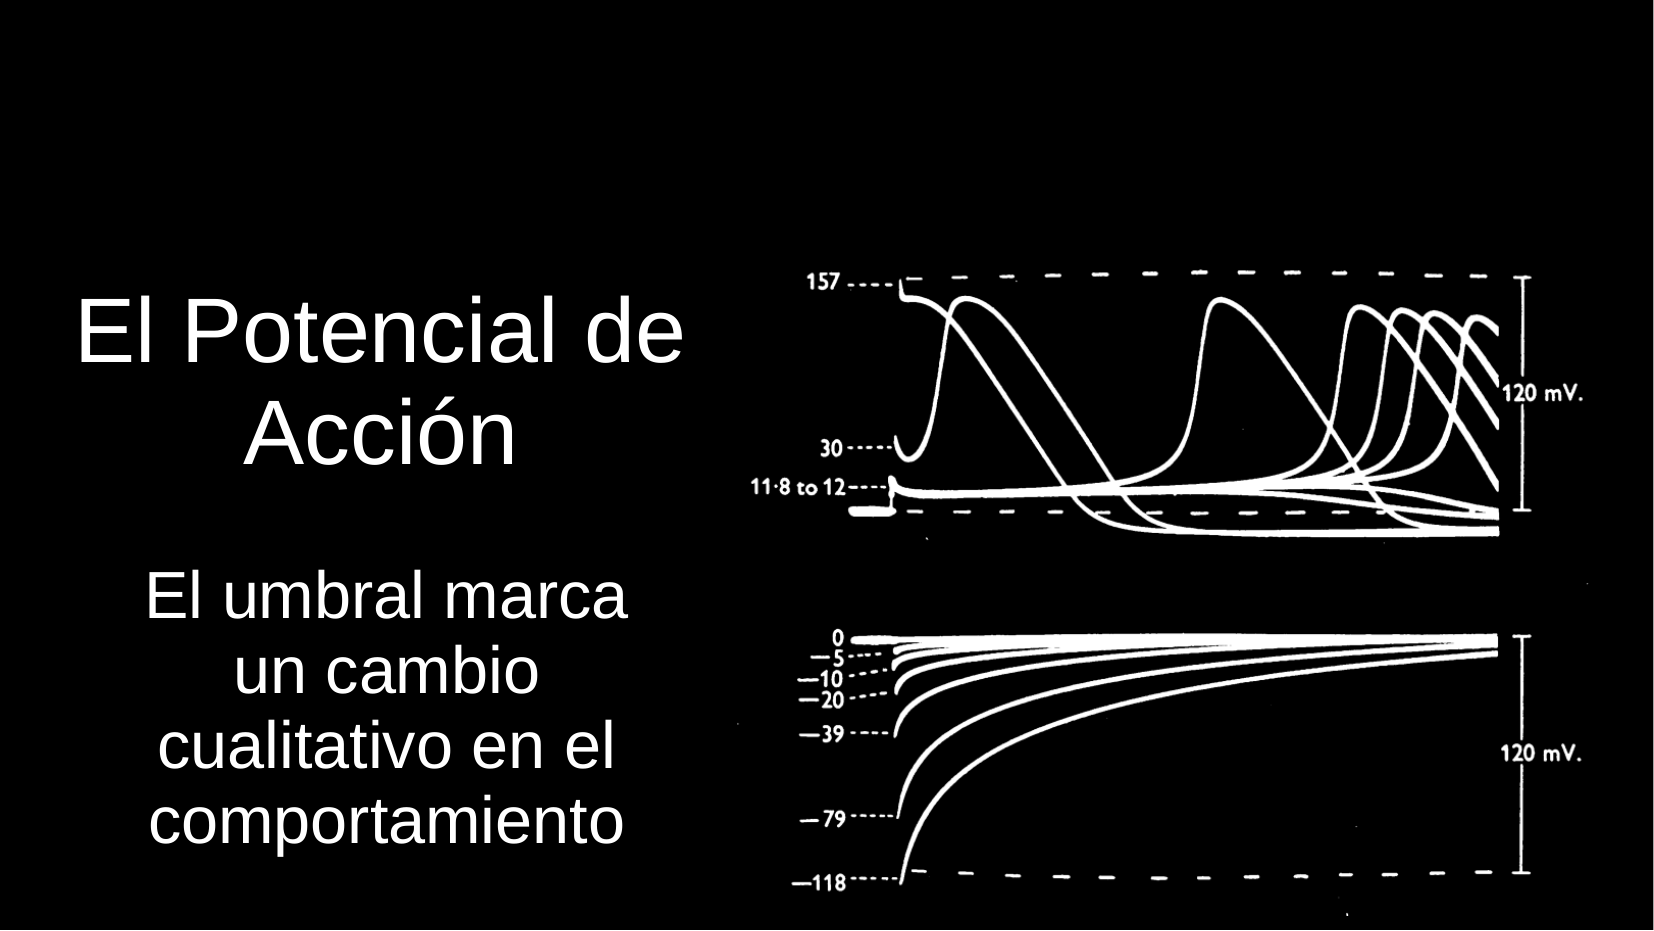

# El Potencial de Acción
El umbral marca un cambio cualitativo en el comportamiento